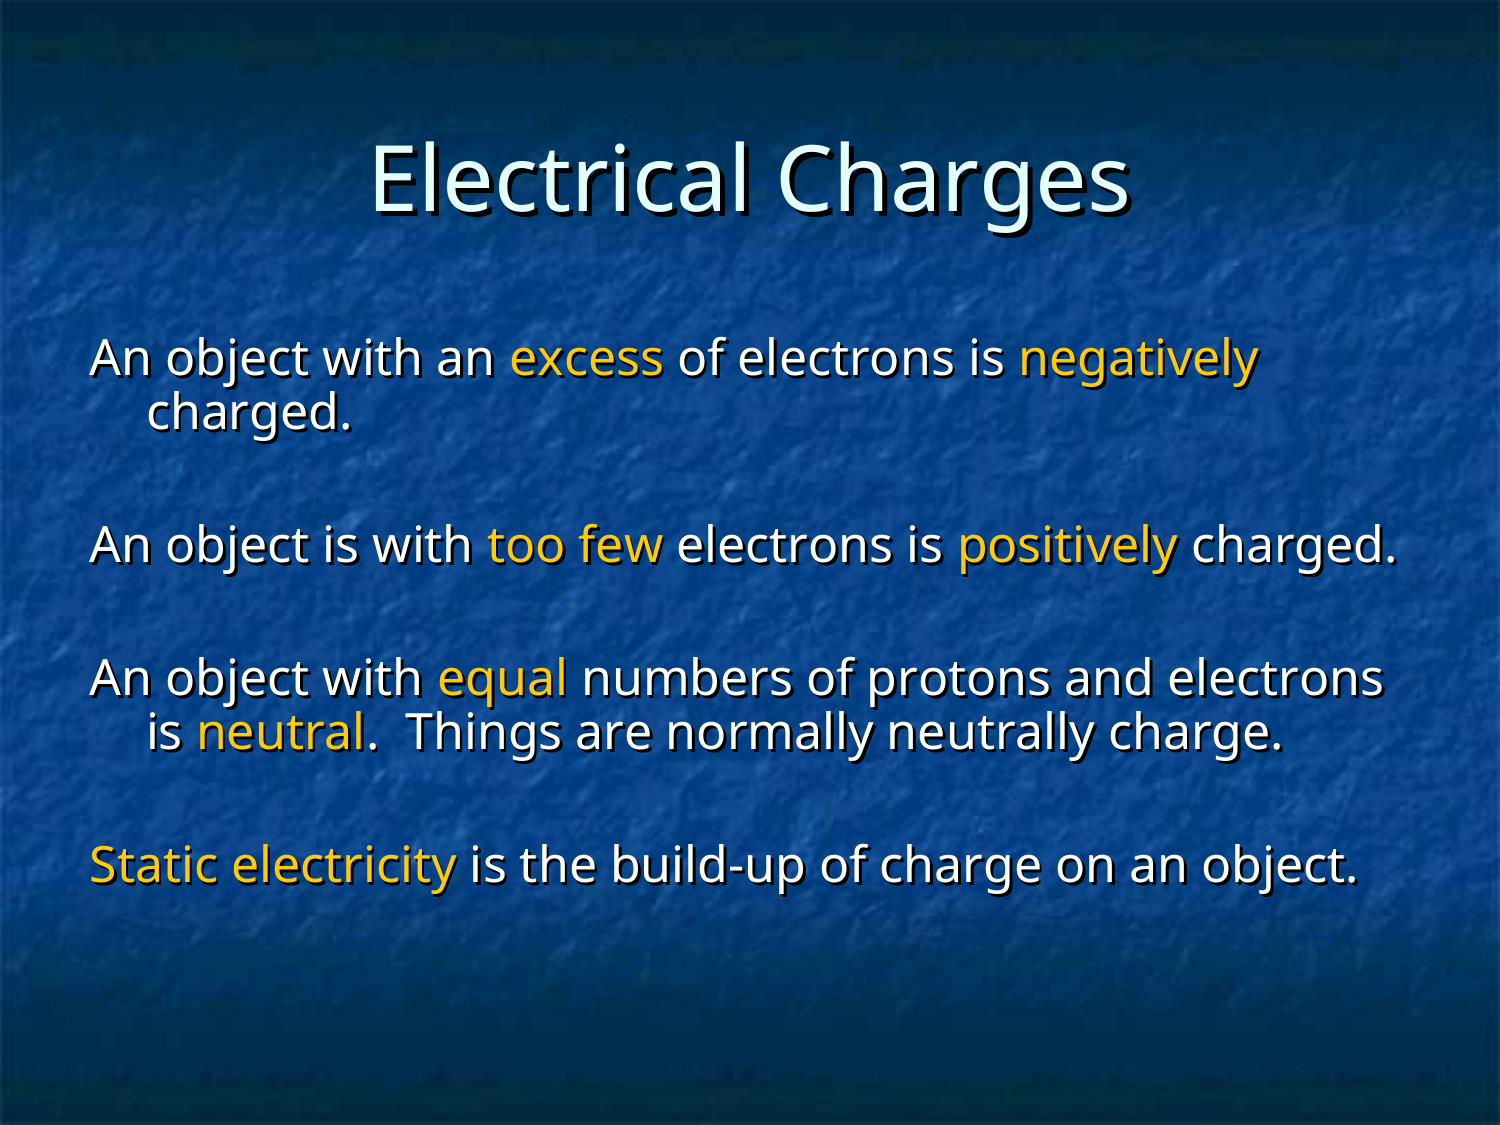

# Electrical Charges
An object with an excess of electrons is negatively charged.
An object is with too few electrons is positively charged.
An object with equal numbers of protons and electrons is neutral. Things are normally neutrally charge.
Static electricity is the build-up of charge on an object.